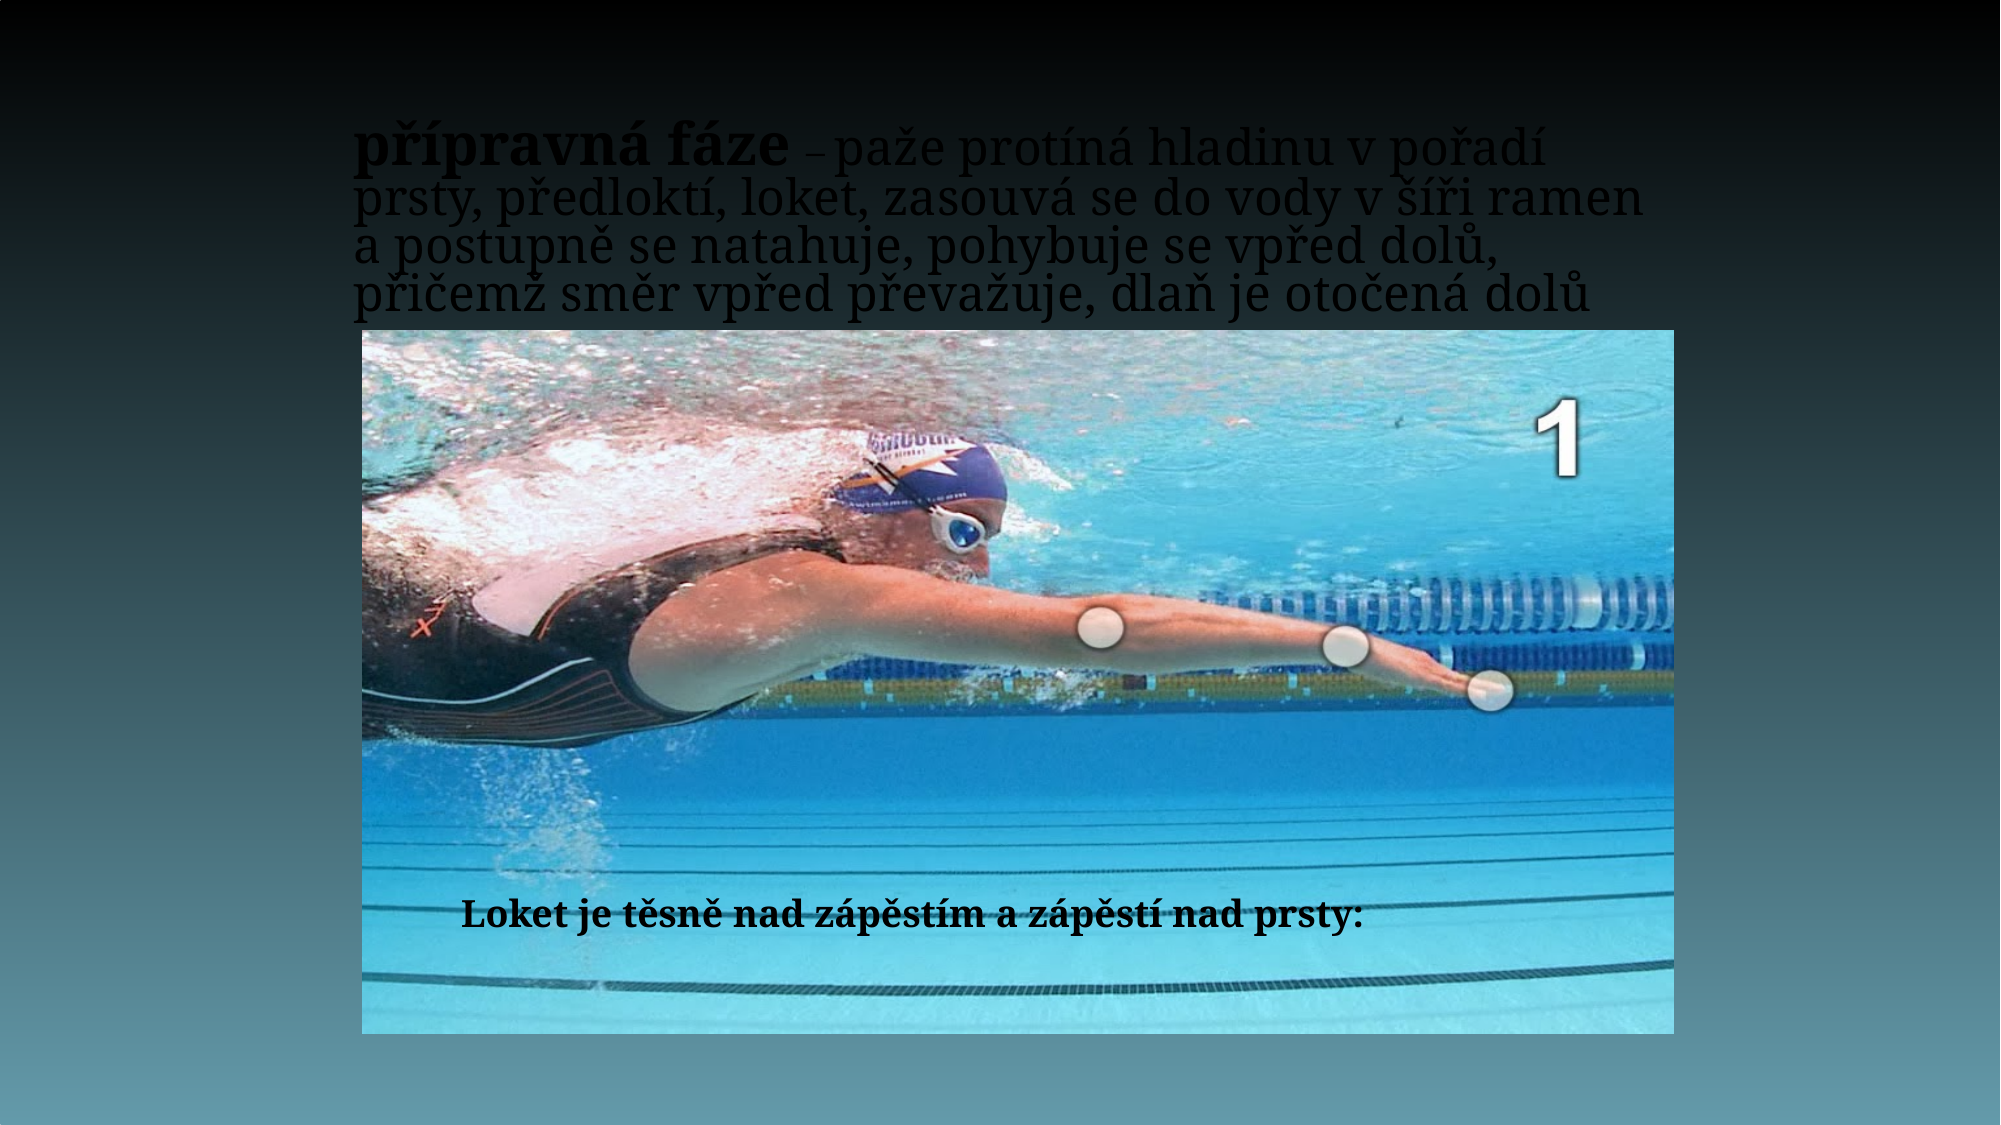

přípravná fáze – paže protíná hladinu v pořadí prsty, předloktí, loket, zasouvá se do vody v šíři ramen a postupně se natahuje, pohybuje se vpřed dolů, přičemž směr vpřed převažuje, dlaň je otočená dolů
 Loket je těsně nad zápěstím a zápěstí nad prsty: